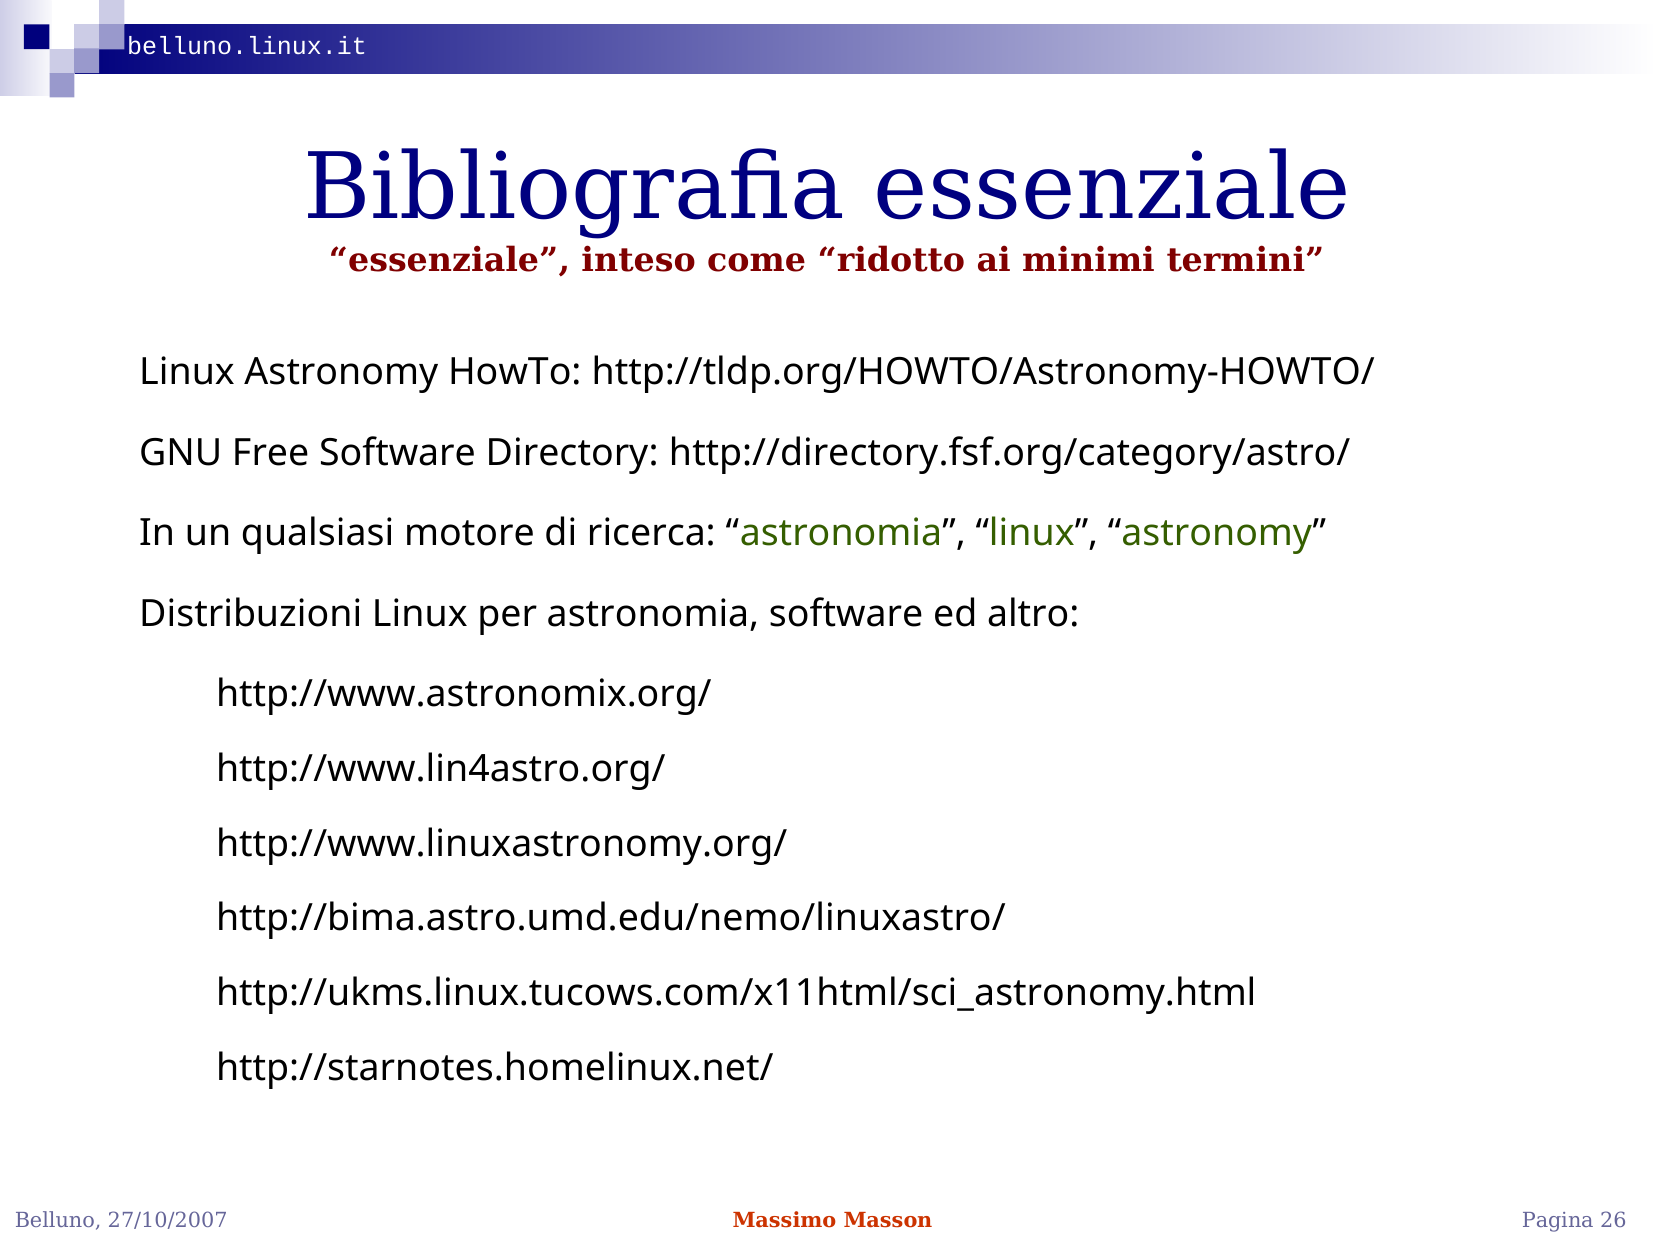

# Bibliografia essenziale “essenziale”, inteso come “ridotto ai minimi termini”
Linux Astronomy HowTo: http://tldp.org/HOWTO/Astronomy-HOWTO/
GNU Free Software Directory: http://directory.fsf.org/category/astro/
In un qualsiasi motore di ricerca: “astronomia”, “linux”, “astronomy”
Distribuzioni Linux per astronomia, software ed altro:
http://www.astronomix.org/
http://www.lin4astro.org/
http://www.linuxastronomy.org/
http://bima.astro.umd.edu/nemo/linuxastro/
http://ukms.linux.tucows.com/x11html/sci_astronomy.html
http://starnotes.homelinux.net/